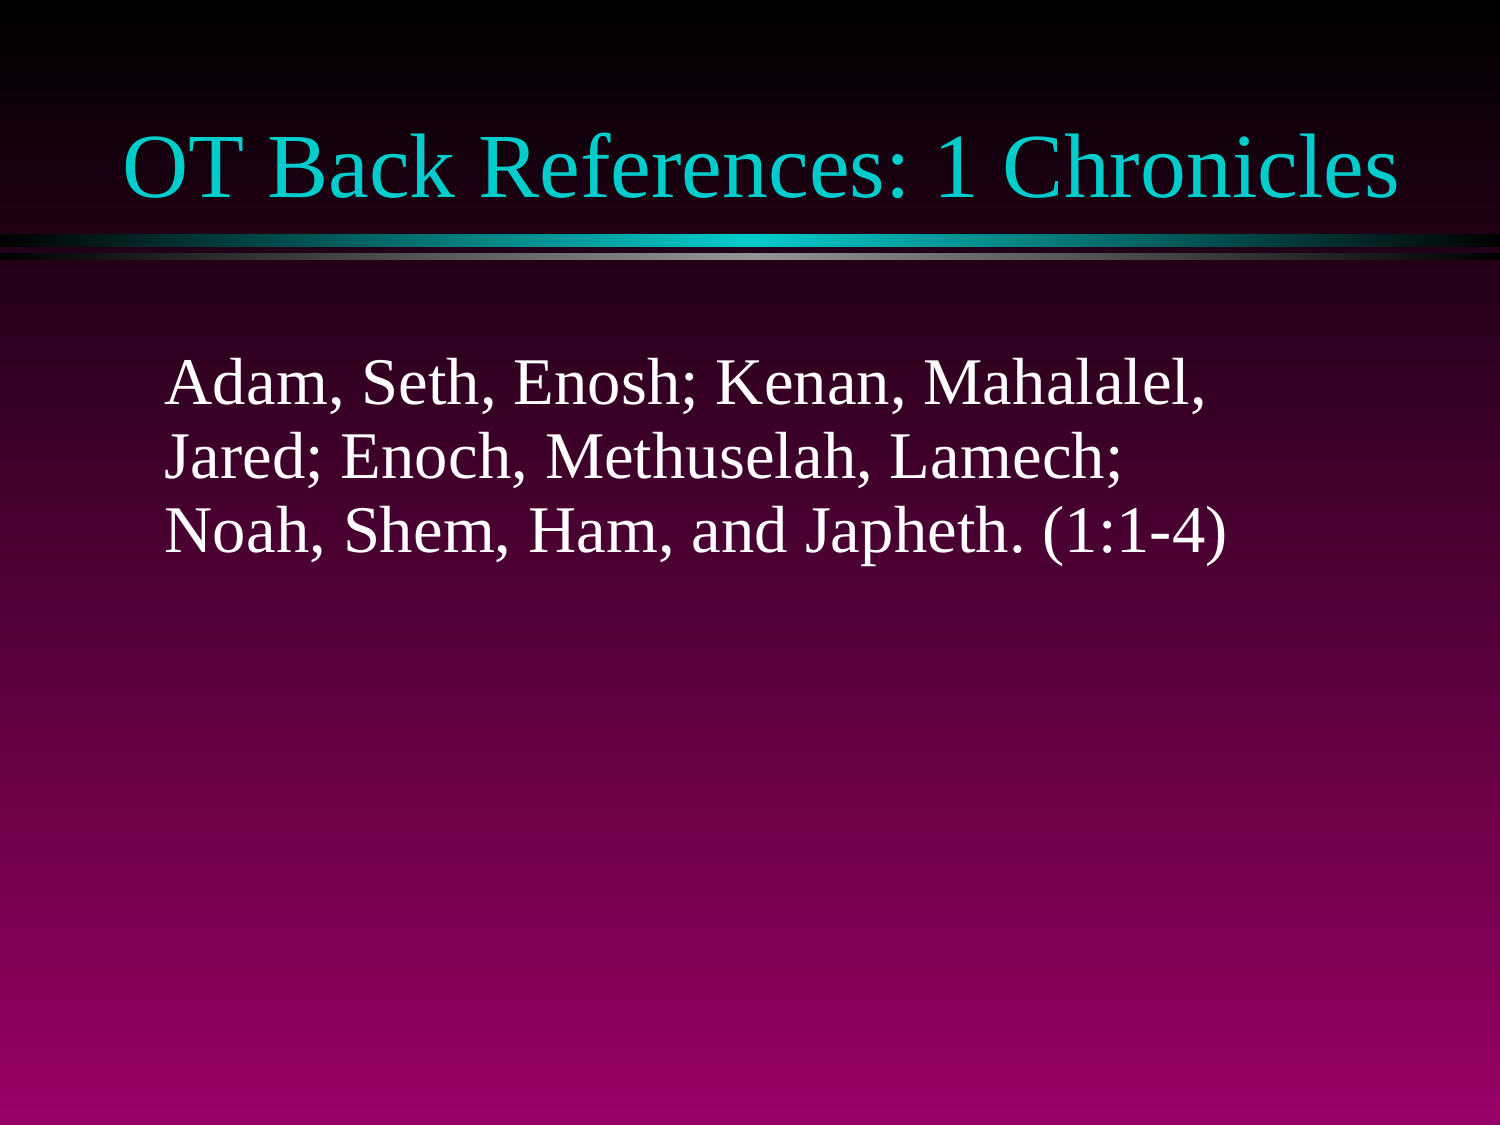

# OT Back References: 1 Chronicles
Adam, Seth, Enosh; Kenan, Mahalalel, Jared; Enoch, Methuselah, Lamech; Noah, Shem, Ham, and Japheth. (1:1-4)